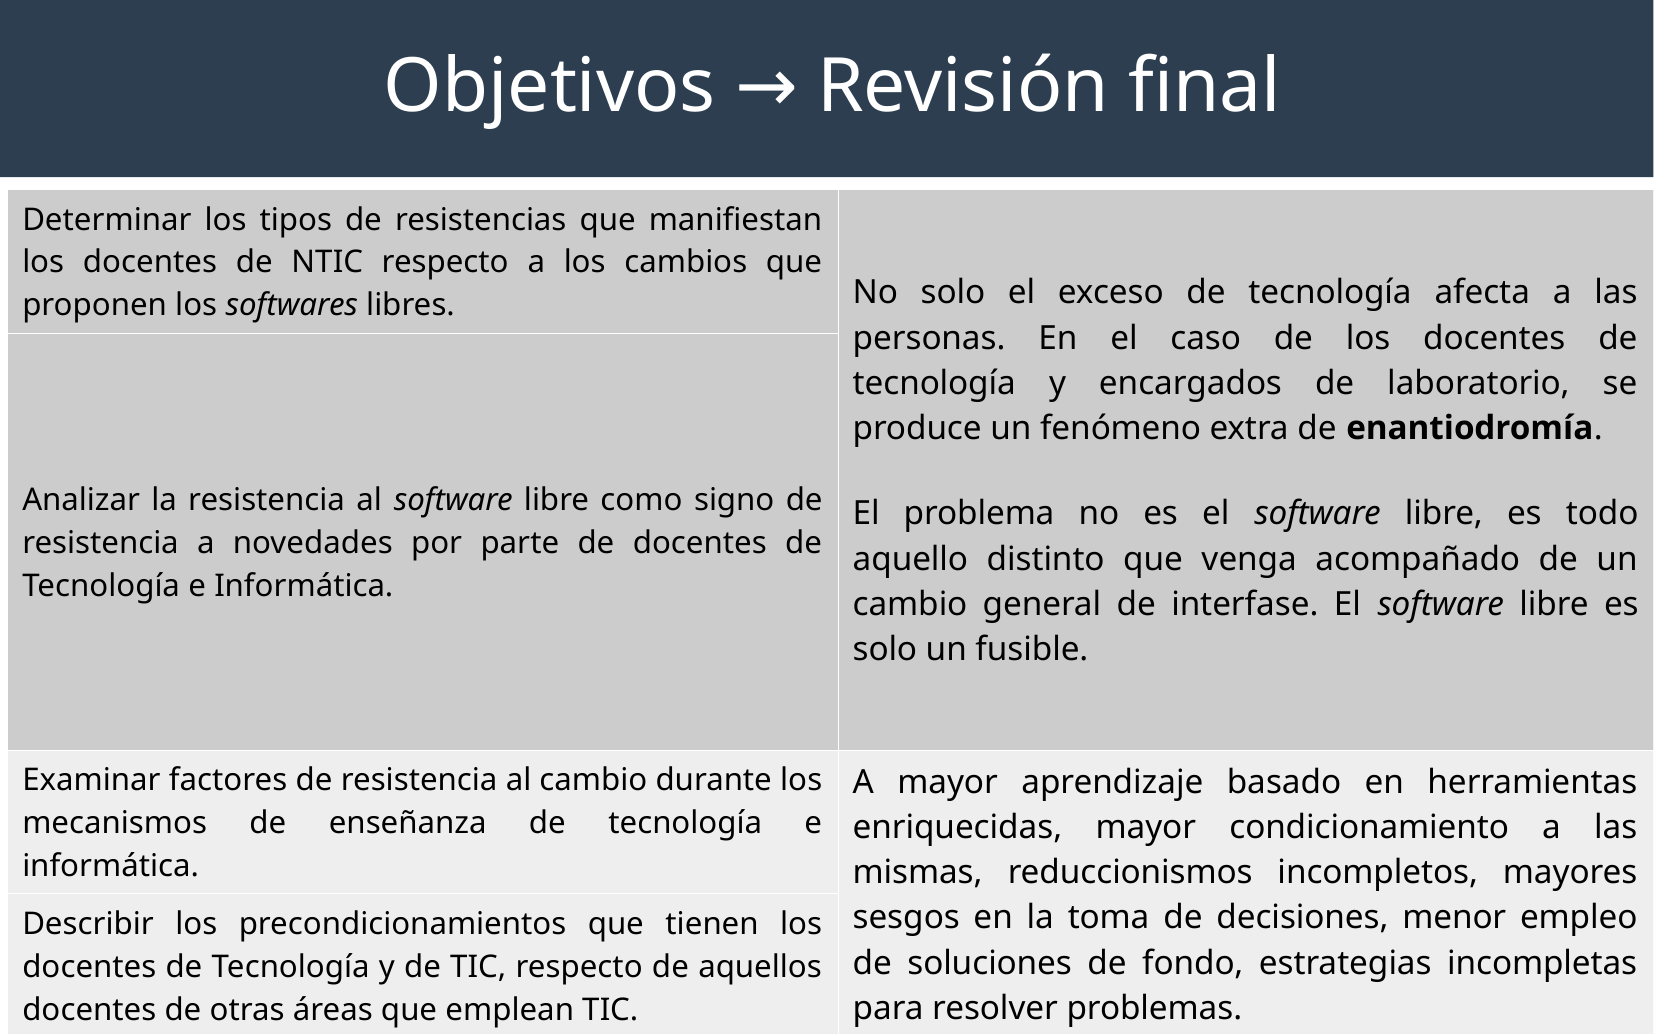

Objetivos → Revisión final
| Determinar los tipos de resistencias que manifiestan los docentes de NTIC respecto a los cambios que proponen los softwares libres. | No solo el exceso de tecnología afecta a las personas. En el caso de los docentes de tecnología y encargados de laboratorio, se produce un fenómeno extra de enantiodromía. El problema no es el software libre, es todo aquello distinto que venga acompañado de un cambio general de interfase. El software libre es solo un fusible. |
| --- | --- |
| Analizar la resistencia al software libre como signo de resistencia a novedades por parte de docentes de Tecnología e Informática. | |
| Examinar factores de resistencia al cambio durante los mecanismos de enseñanza de tecnología e informática. | A mayor aprendizaje basado en herramientas enriquecidas, mayor condicionamiento a las mismas, reduccionismos incompletos, mayores sesgos en la toma de decisiones, menor empleo de soluciones de fondo, estrategias incompletas para resolver problemas. |
| Describir los precondicionamientos que tienen los docentes de Tecnología y de TIC, respecto de aquellos docentes de otras áreas que emplean TIC. | |
30